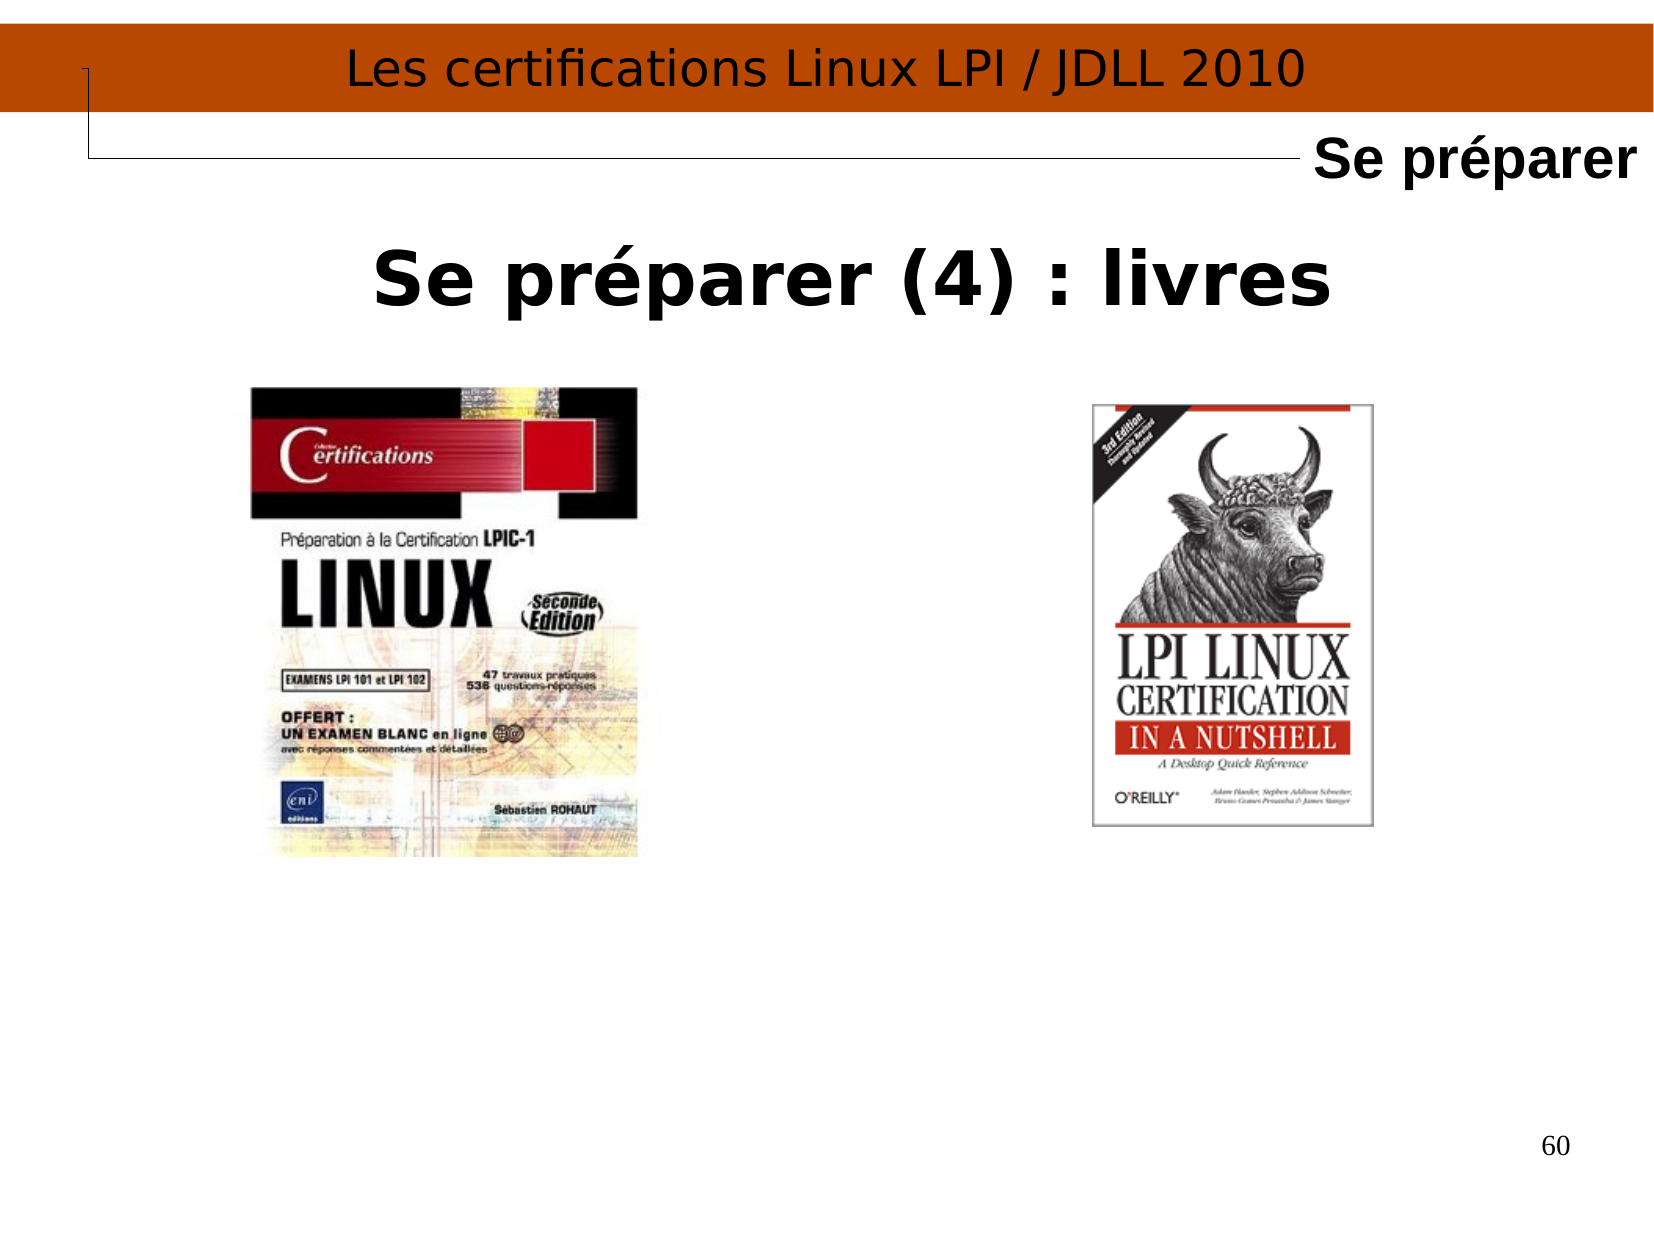

# Les certifications Linux LPI / JDLL 2010
Se préparer
Se préparer (4) : livres
60